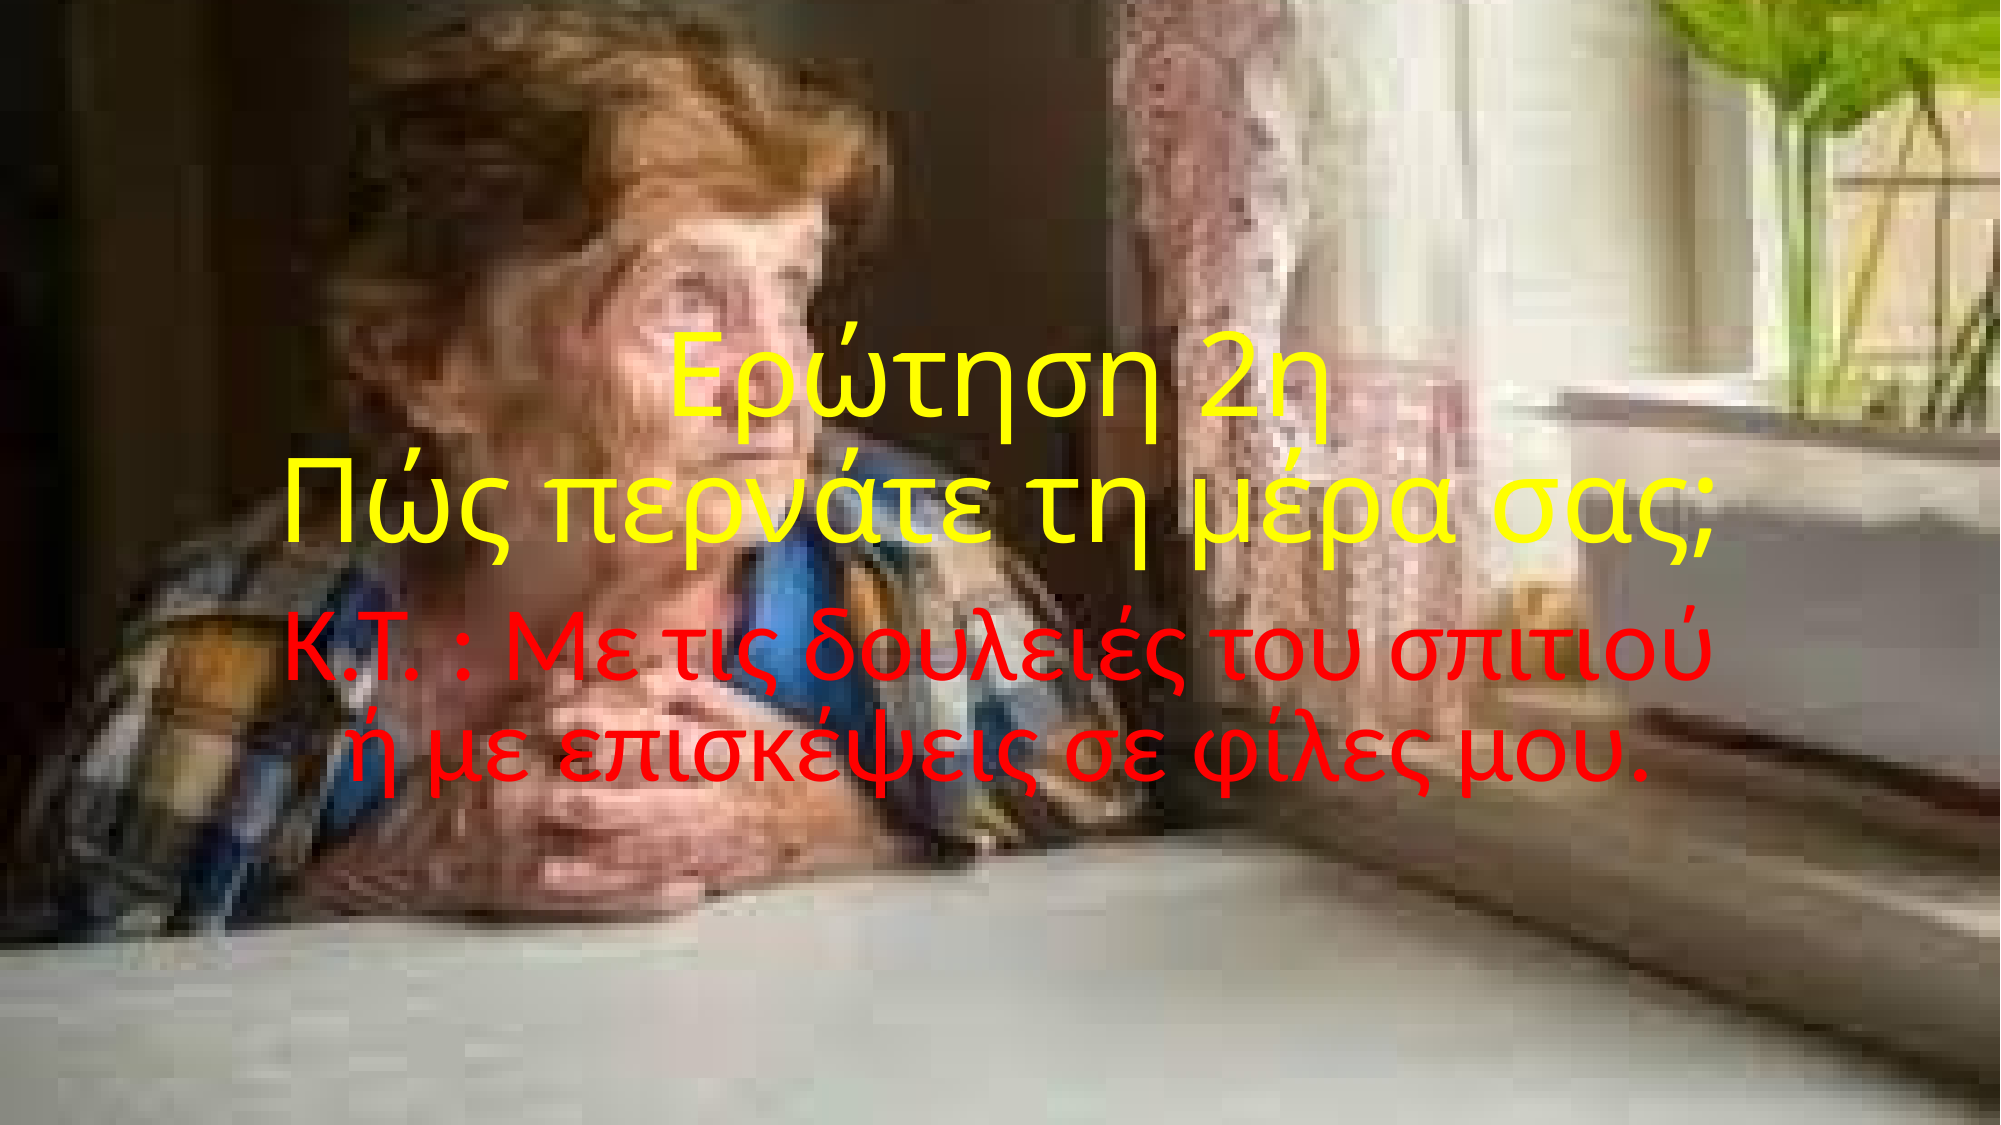

# Ερώτηση 2η Πώς περνάτε τη μέρα σας;
Κ.Τ. : Με τις δουλειές του σπιτιού ή με επισκέψεις σε φίλες μου.